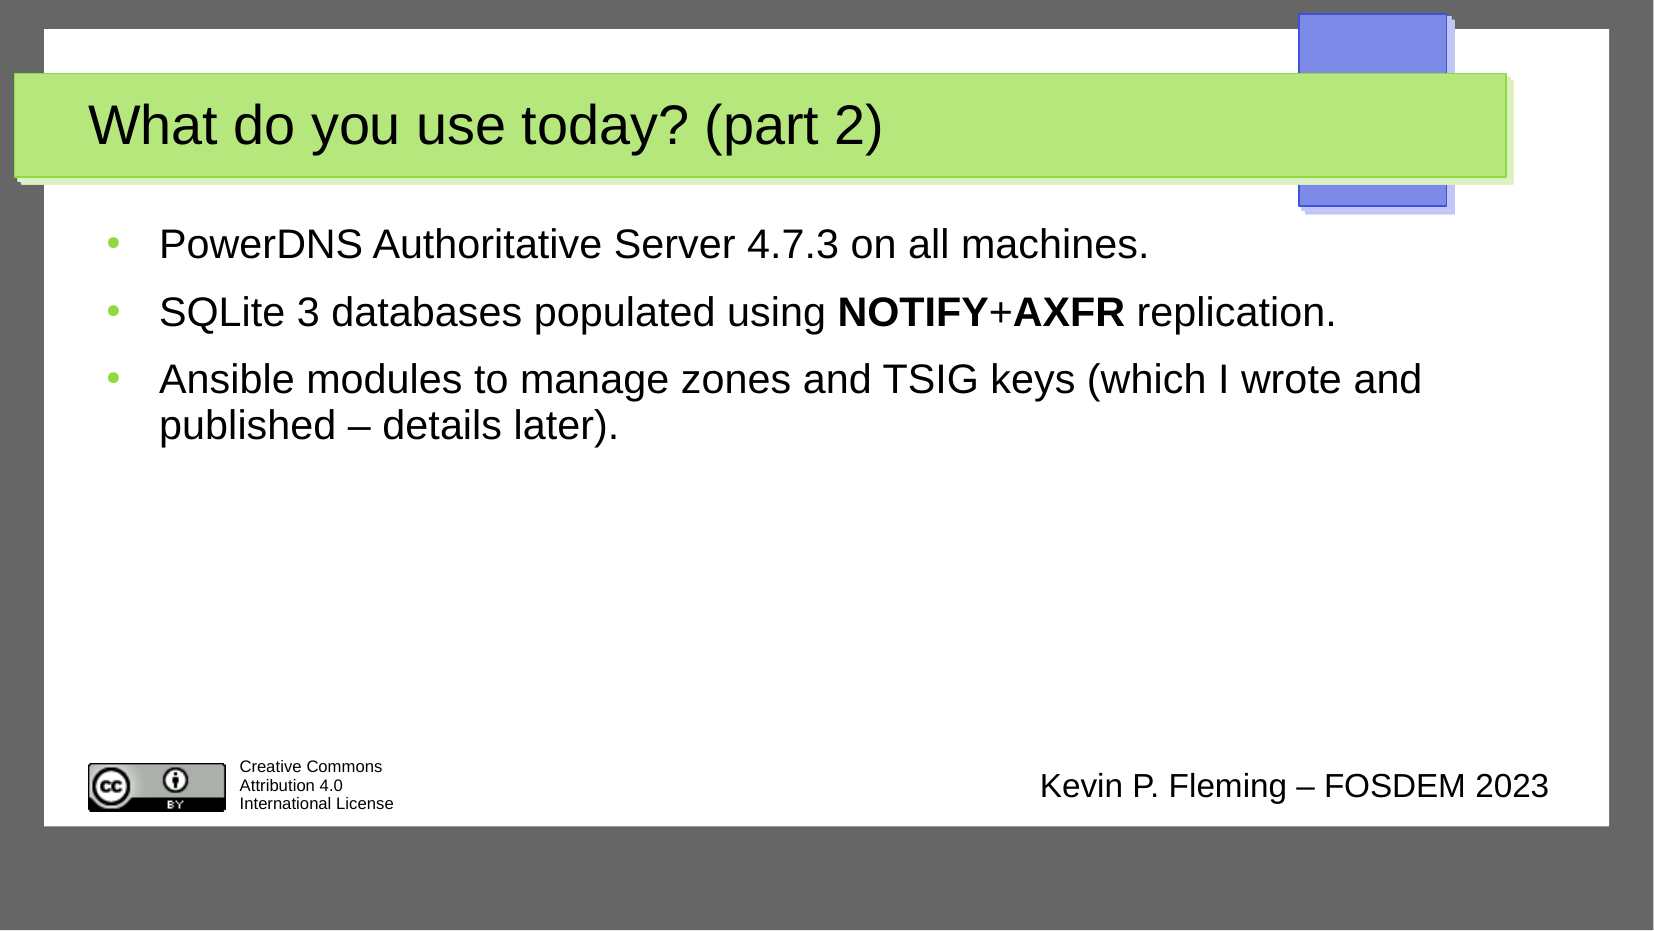

# What do you use today? (part 2)
PowerDNS Authoritative Server 4.7.3 on all machines.
SQLite 3 databases populated using NOTIFY+AXFR replication.
Ansible modules to manage zones and TSIG keys (which I wrote and published – details later).